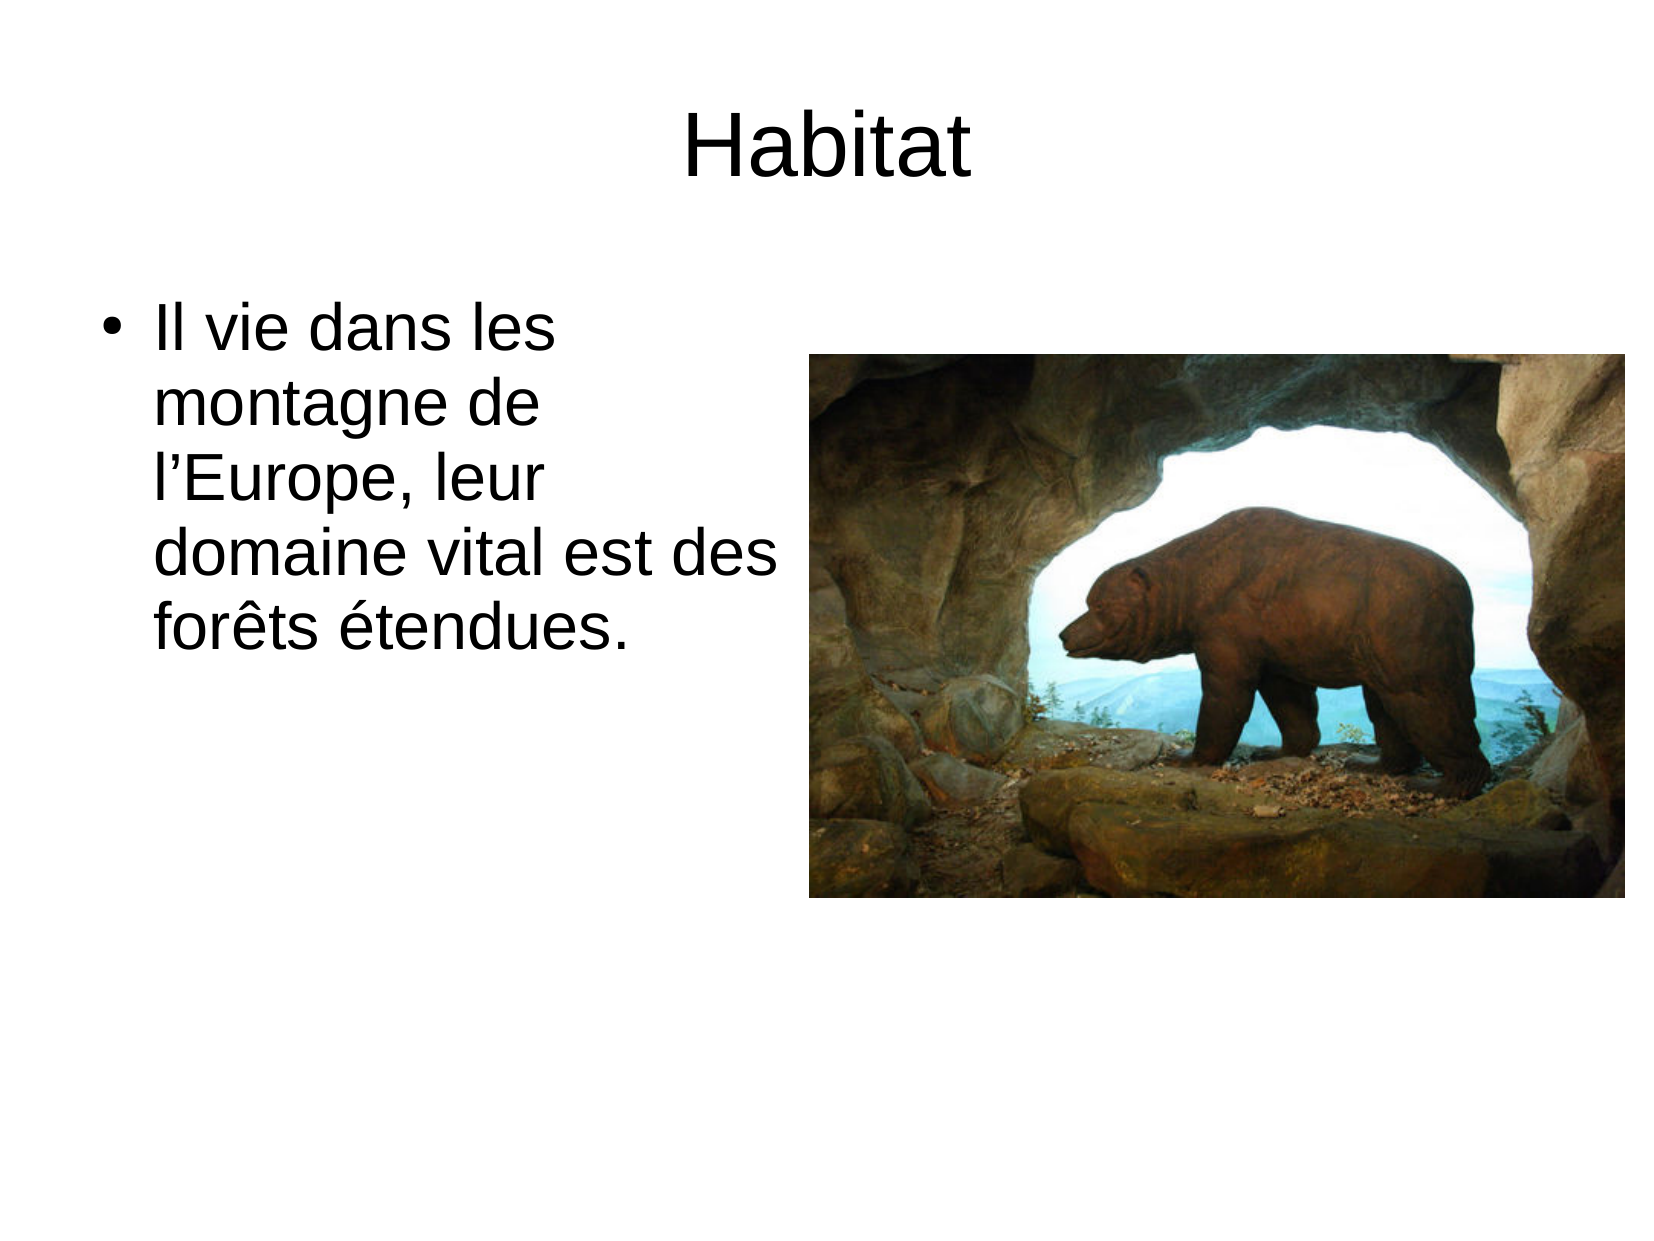

# Habitat
Il vie dans les montagne de l’Europe, leur domaine vital est des forêts étendues.